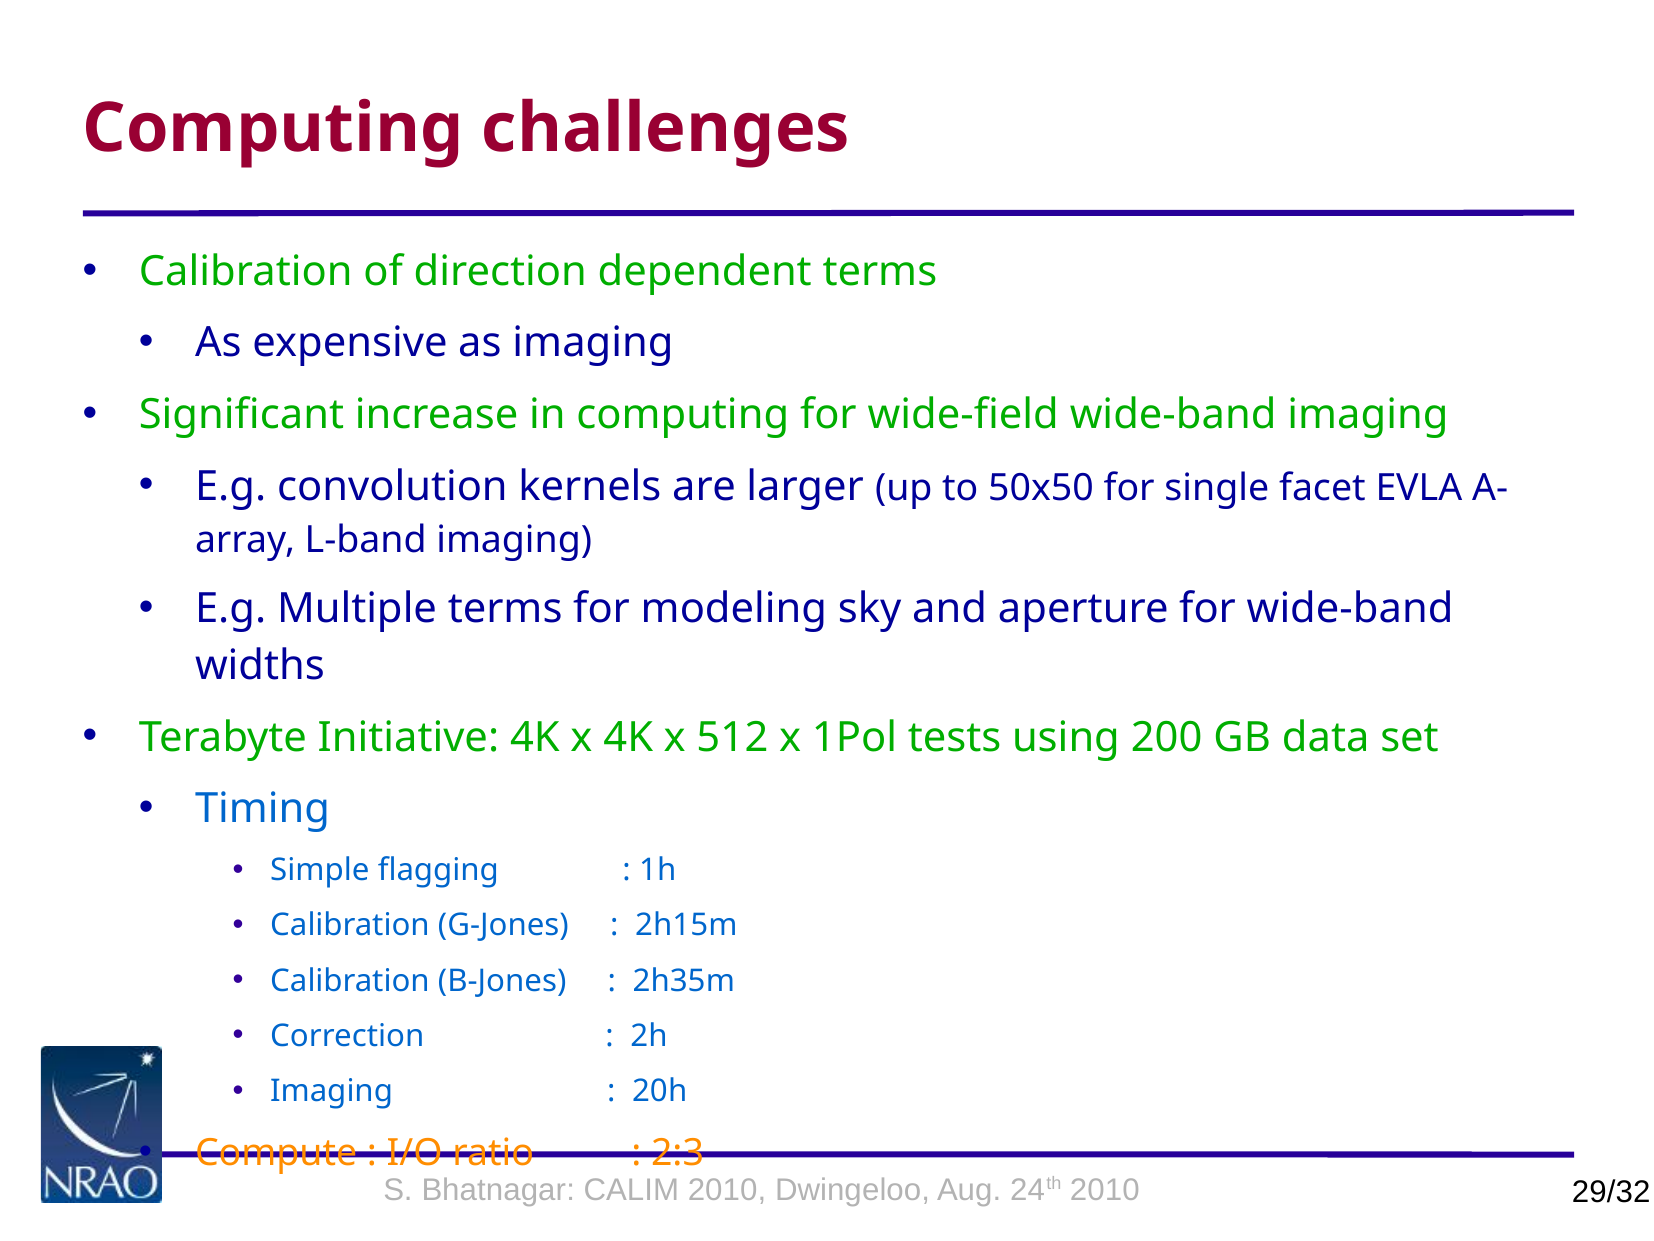

# Computing challenges
Calibration of direction dependent terms
As expensive as imaging
Significant increase in computing for wide-field wide-band imaging
E.g. convolution kernels are larger (up to 50x50 for single facet EVLA A-array, L-band imaging)
E.g. Multiple terms for modeling sky and aperture for wide-band widths
Terabyte Initiative: 4K x 4K x 512 x 1Pol tests using 200 GB data set
Timing
Simple flagging : 1h
Calibration (G-Jones) : 2h15m
Calibration (B-Jones) : 2h35m
Correction : 2h
Imaging : 20h
Compute : I/O ratio : 2:3